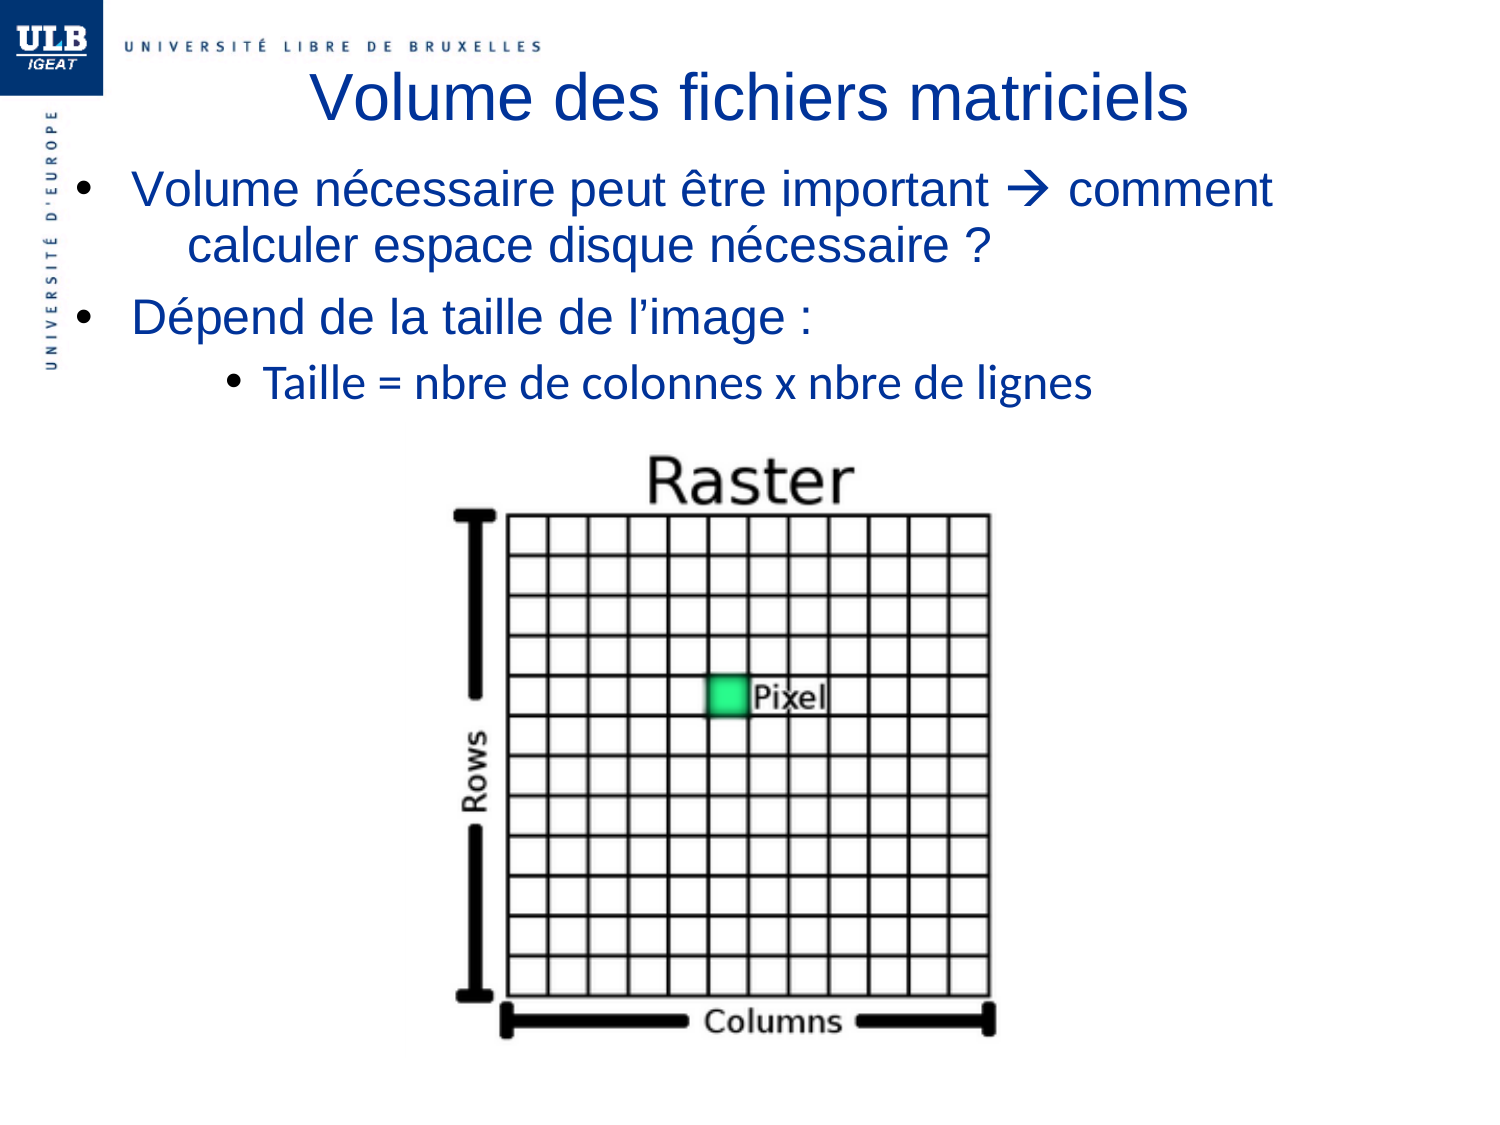

# Volume des fichiers matriciels
Volume nécessaire peut être important  comment calculer espace disque nécessaire ?
Dépend de la taille de l’image :
Taille = nbre de colonnes x nbre de lignes